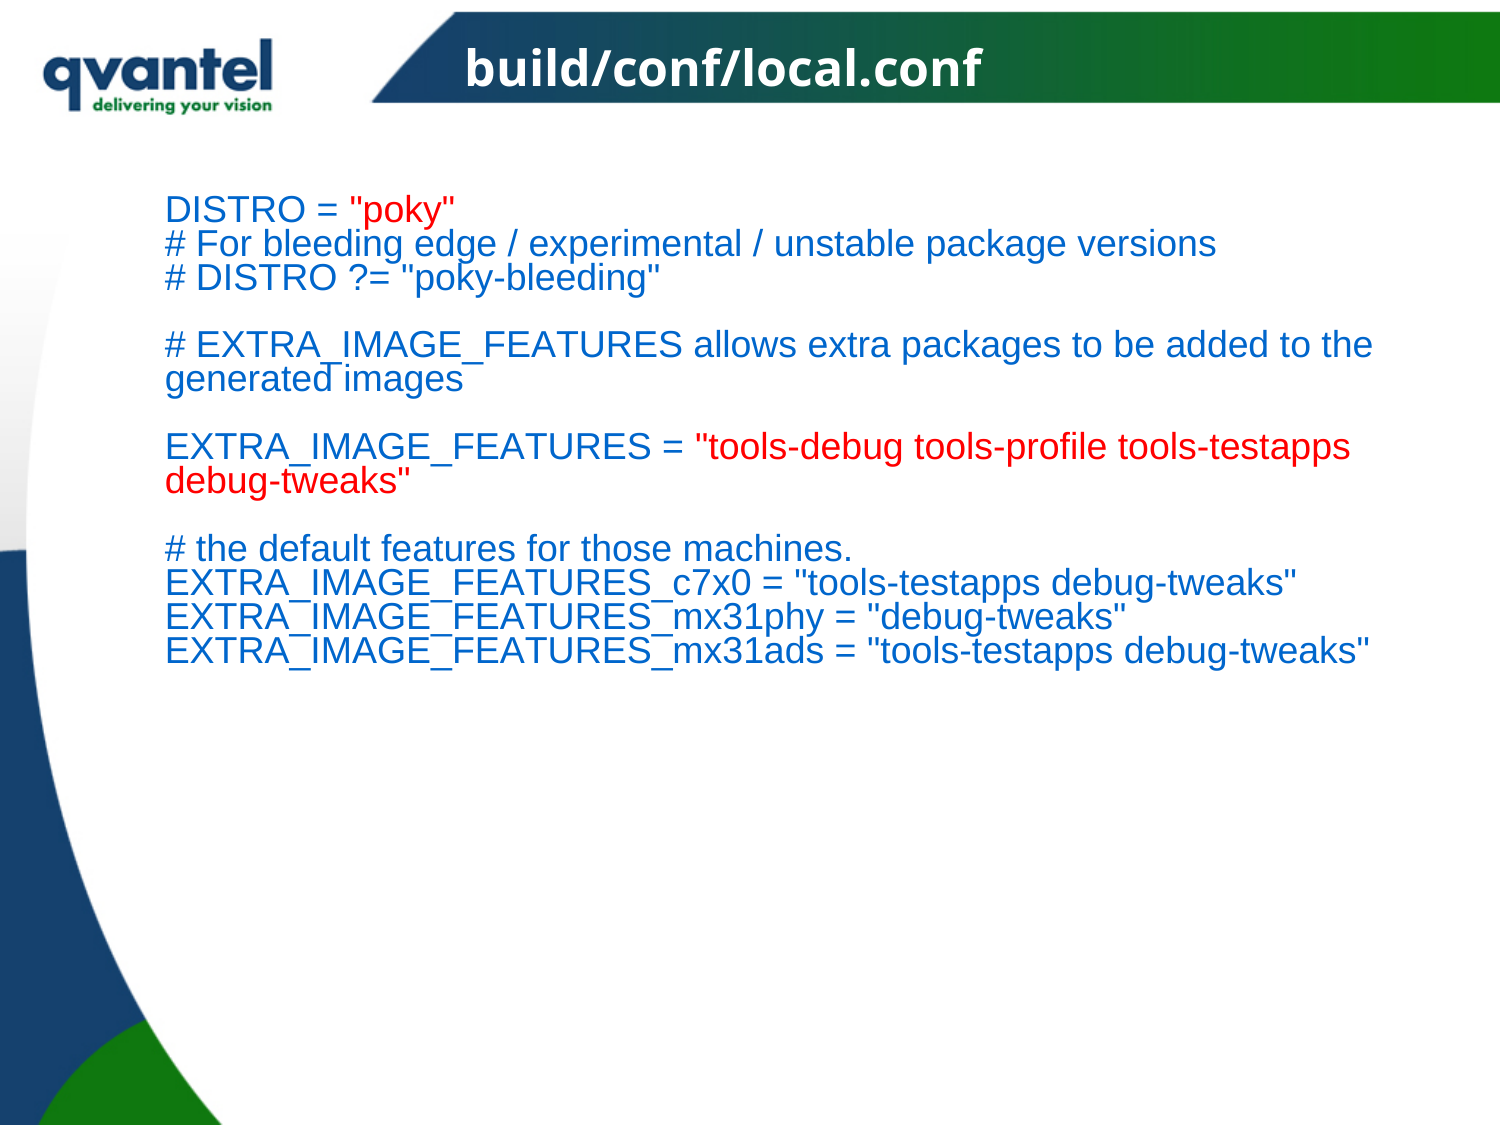

# build/conf/local.conf
DISTRO = "poky"
# For bleeding edge / experimental / unstable package versions
# DISTRO ?= "poky-bleeding"
# EXTRA_IMAGE_FEATURES allows extra packages to be added to the generated images
EXTRA_IMAGE_FEATURES = "tools-debug tools-profile tools-testapps debug-tweaks"
# the default features for those machines.
EXTRA_IMAGE_FEATURES_c7x0 = "tools-testapps debug-tweaks"
EXTRA_IMAGE_FEATURES_mx31phy = "debug-tweaks"
EXTRA_IMAGE_FEATURES_mx31ads = "tools-testapps debug-tweaks"
© 2007 Qvantel Oy - http://www.qvantel.com